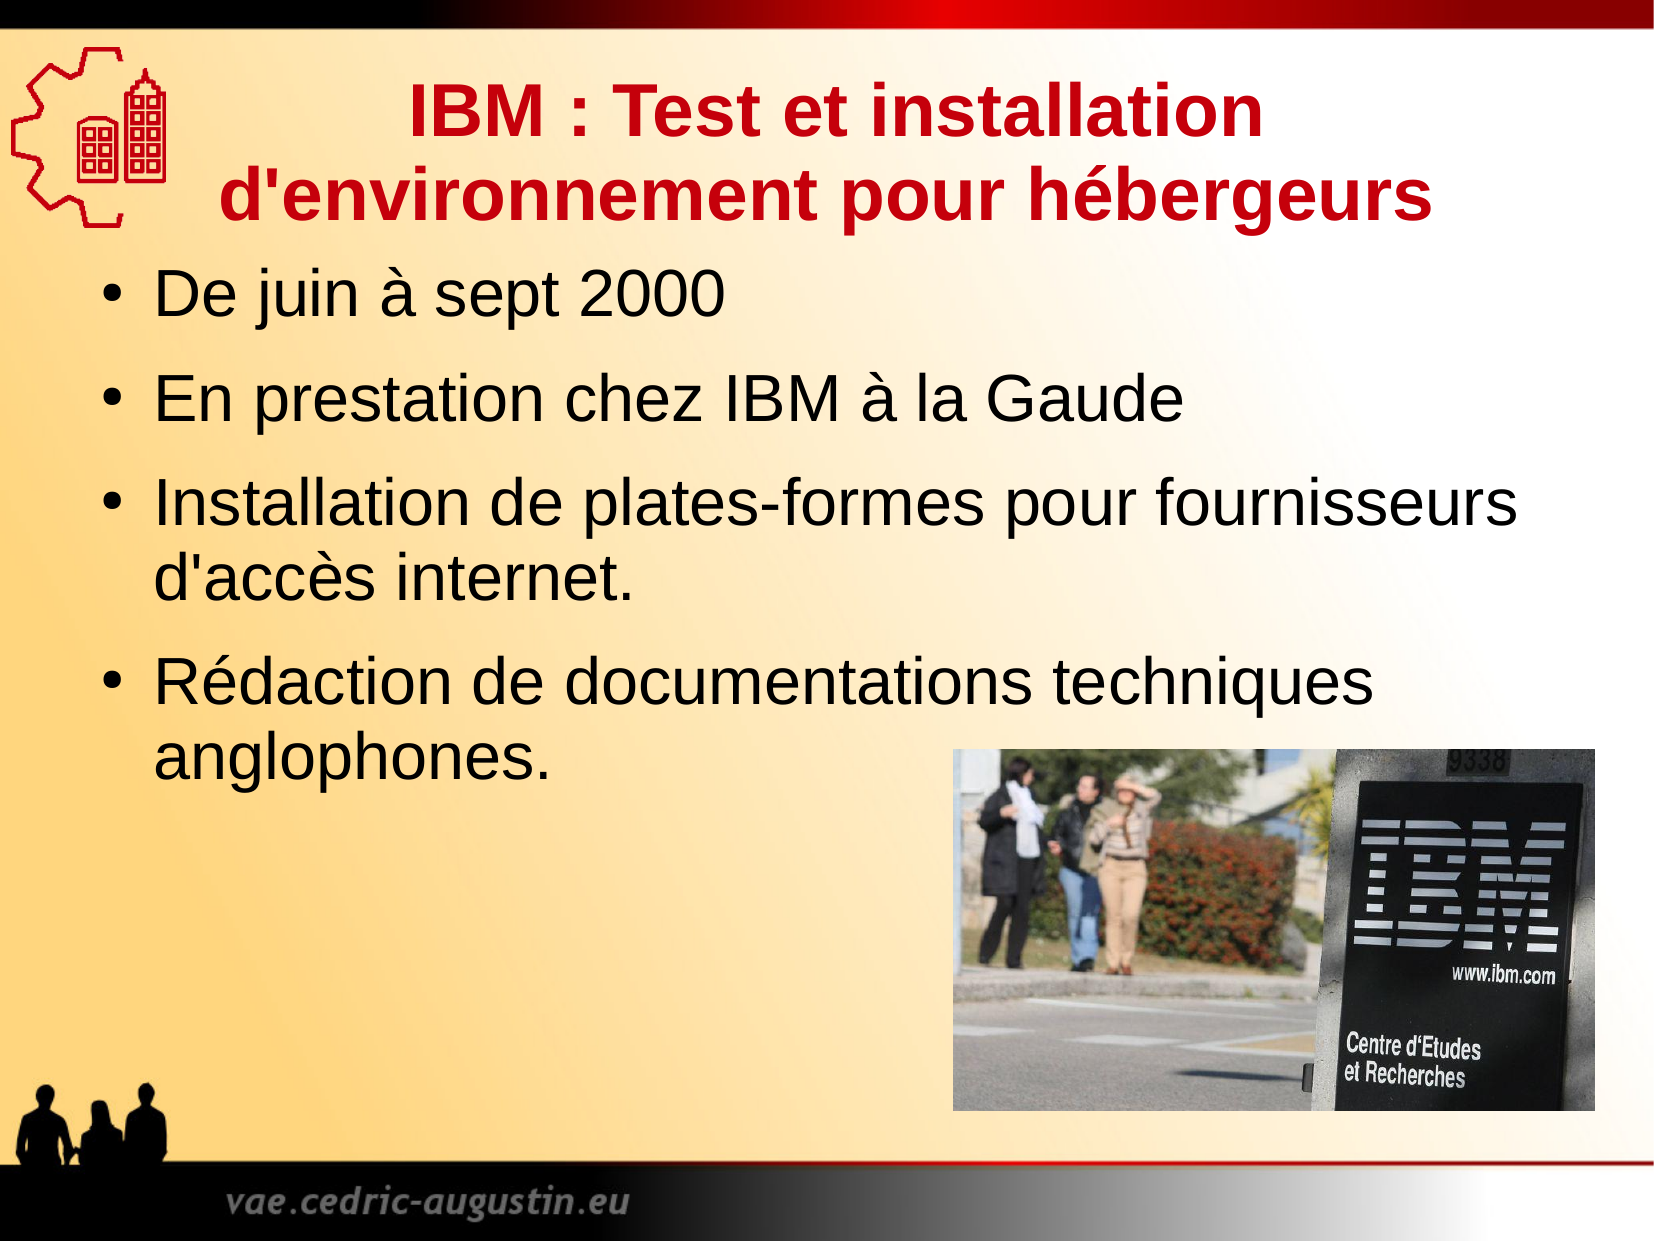

# IBM : Test et installation d'environnement pour hébergeurs
De juin à sept 2000
En prestation chez IBM à la Gaude
Installation de plates-formes pour fournisseurs d'accès internet.
Rédaction de documentations techniques anglophones.